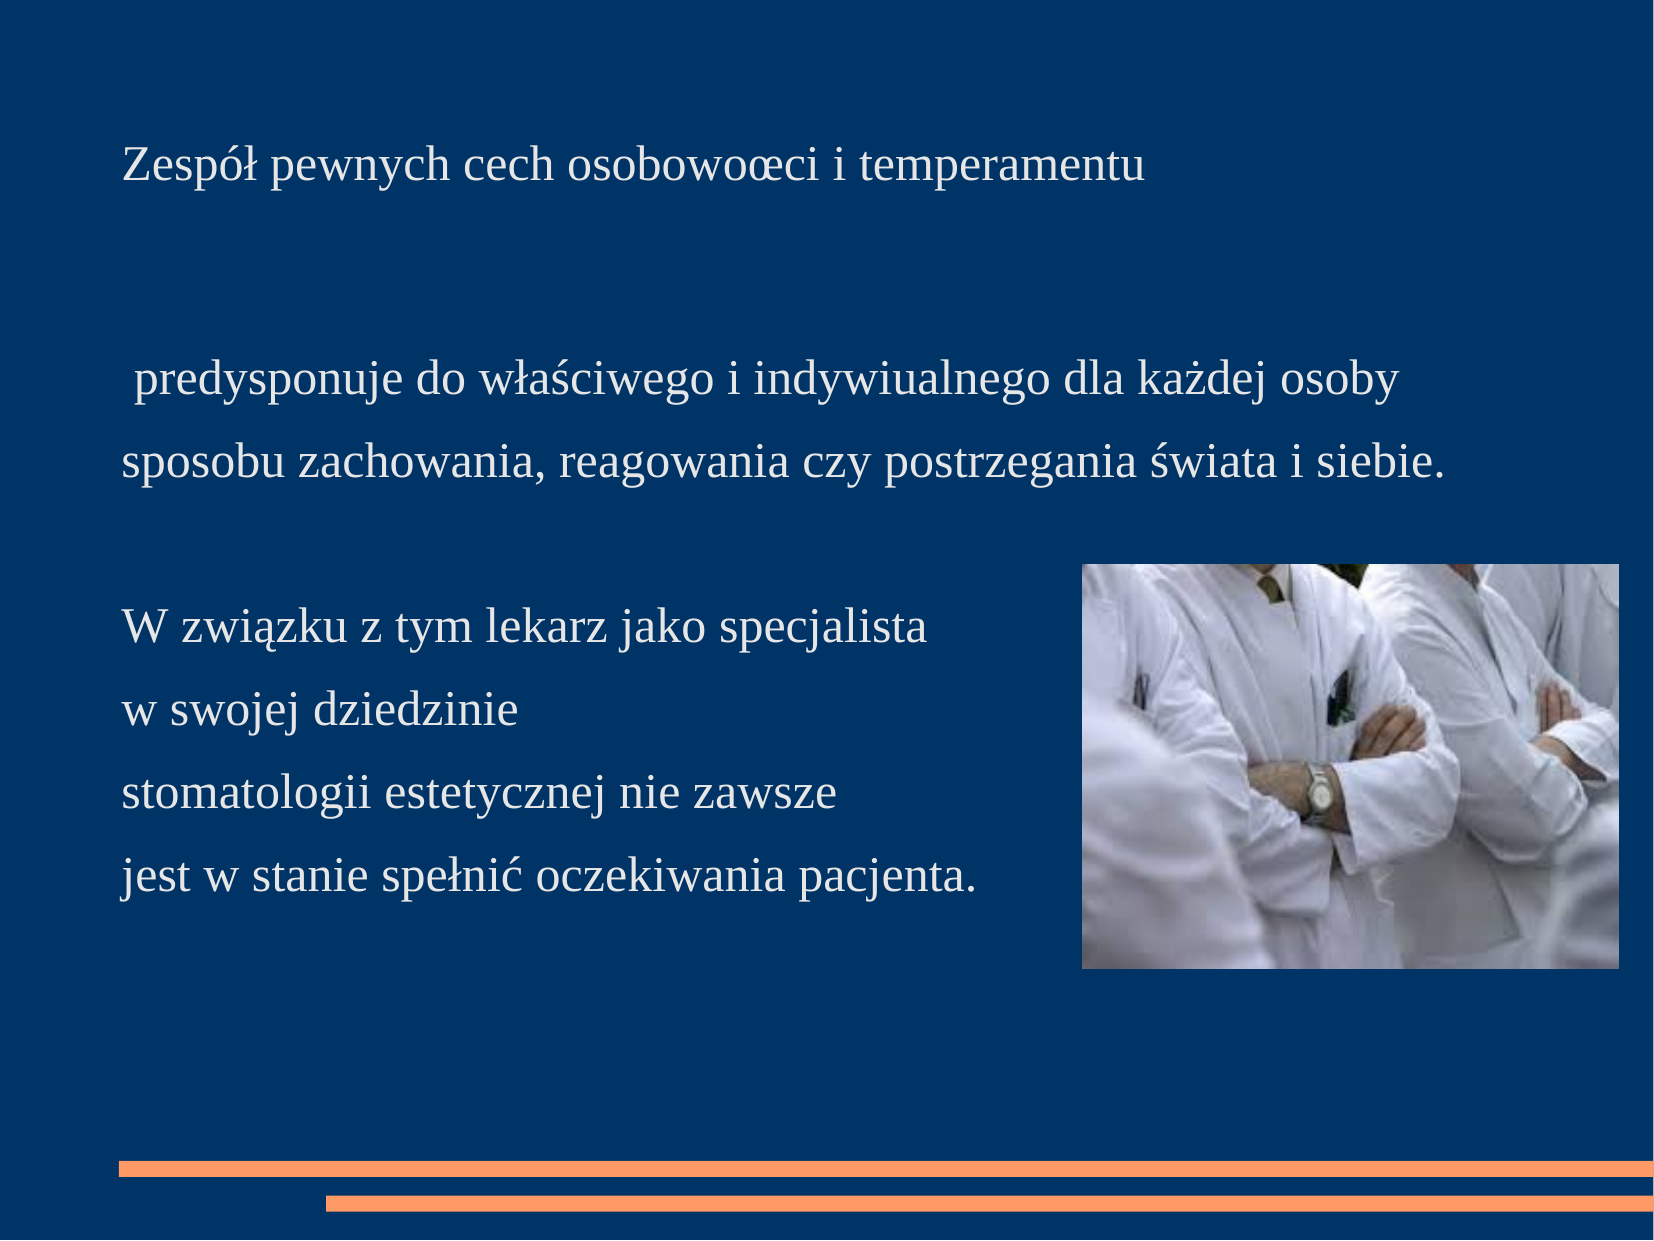

# Zespół pewnych cech osobowoœci i temperamentu
 predysponuje do właściwego i indywiualnego dla każdej osoby sposobu zachowania, reagowania czy postrzegania świata i siebie.
W związku z tym lekarz jako specjalista
w swojej dziedzinie
stomatologii estetycznej nie zawsze
jest w stanie spełnić oczekiwania pacjenta.